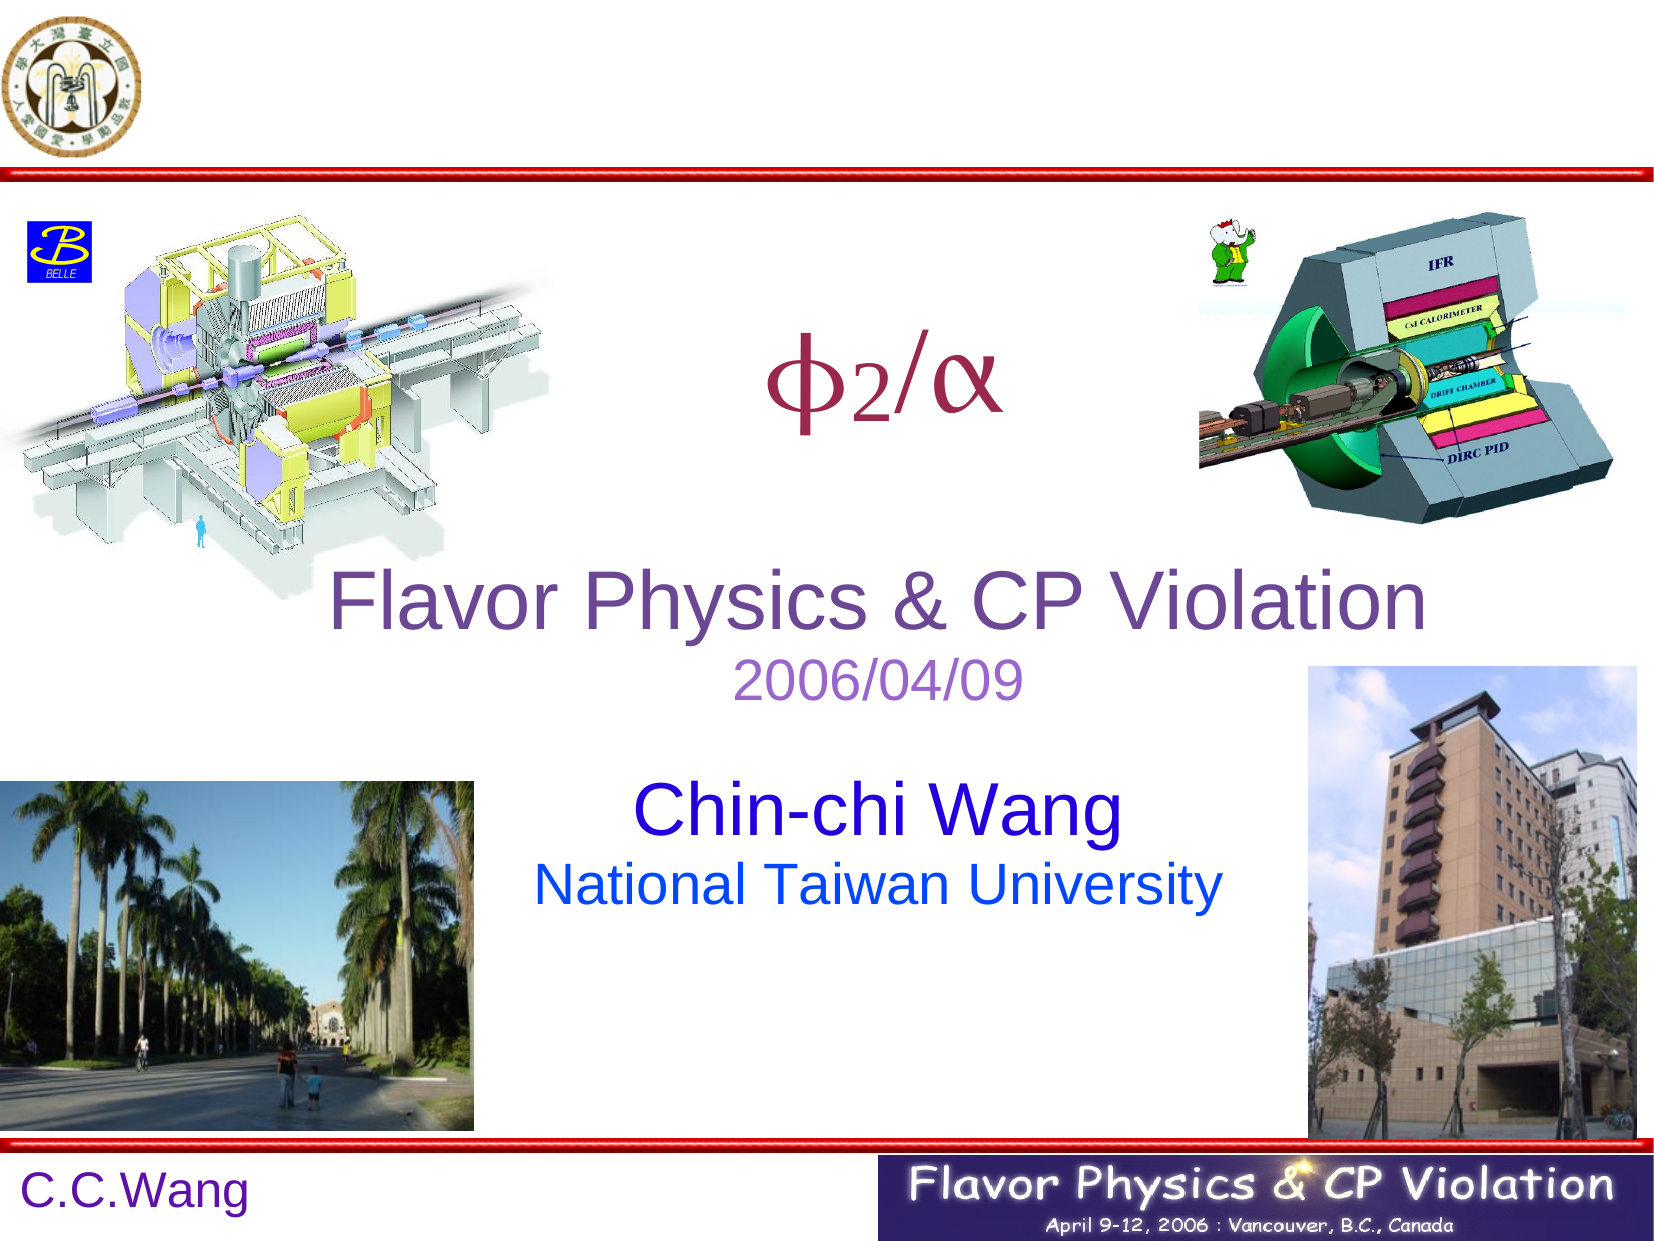

2/
Flavor Physics & CP Violation
2006/04/09
Chin-chi Wang
National Taiwan University